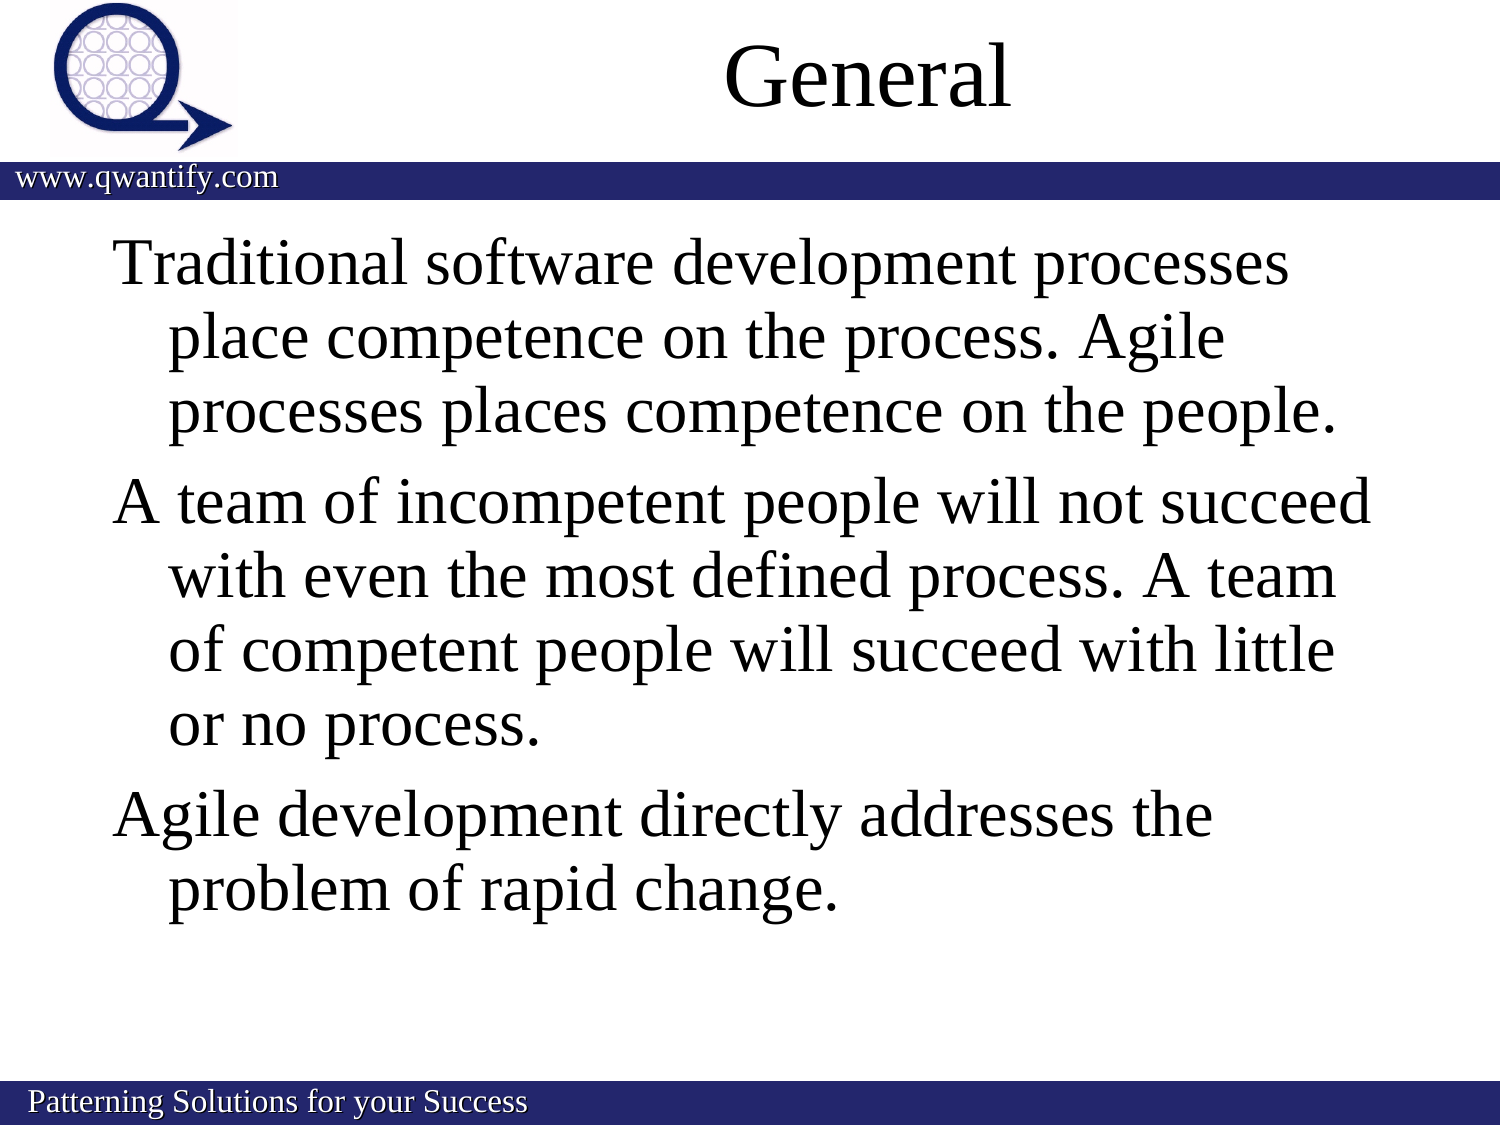

# General
Traditional software development processes place competence on the process. Agile processes places competence on the people.
A team of incompetent people will not succeed with even the most defined process. A team of competent people will succeed with little or no process.
Agile development directly addresses the problem of rapid change.